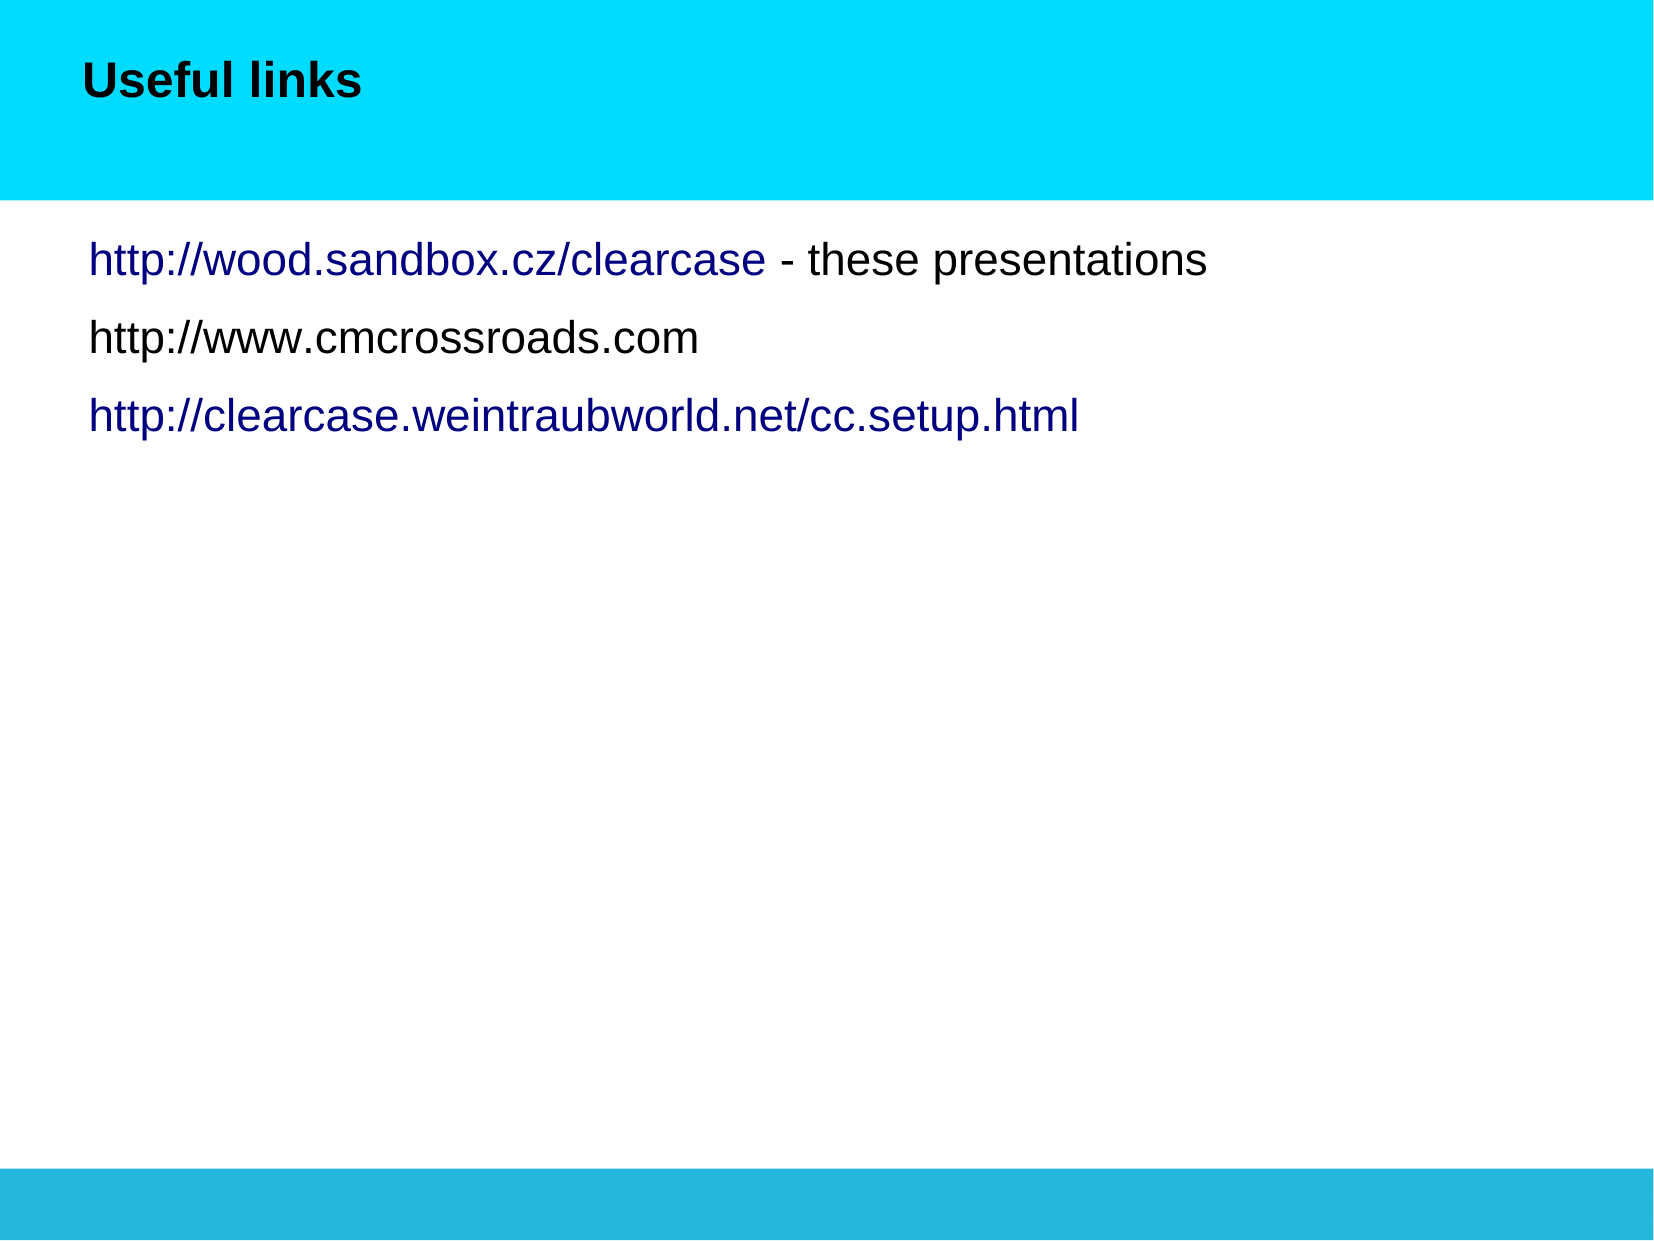

# Useful links
http://wood.sandbox.cz/clearcase - these presentations
http://www.cmcrossroads.com
http://clearcase.weintraubworld.net/cc.setup.html